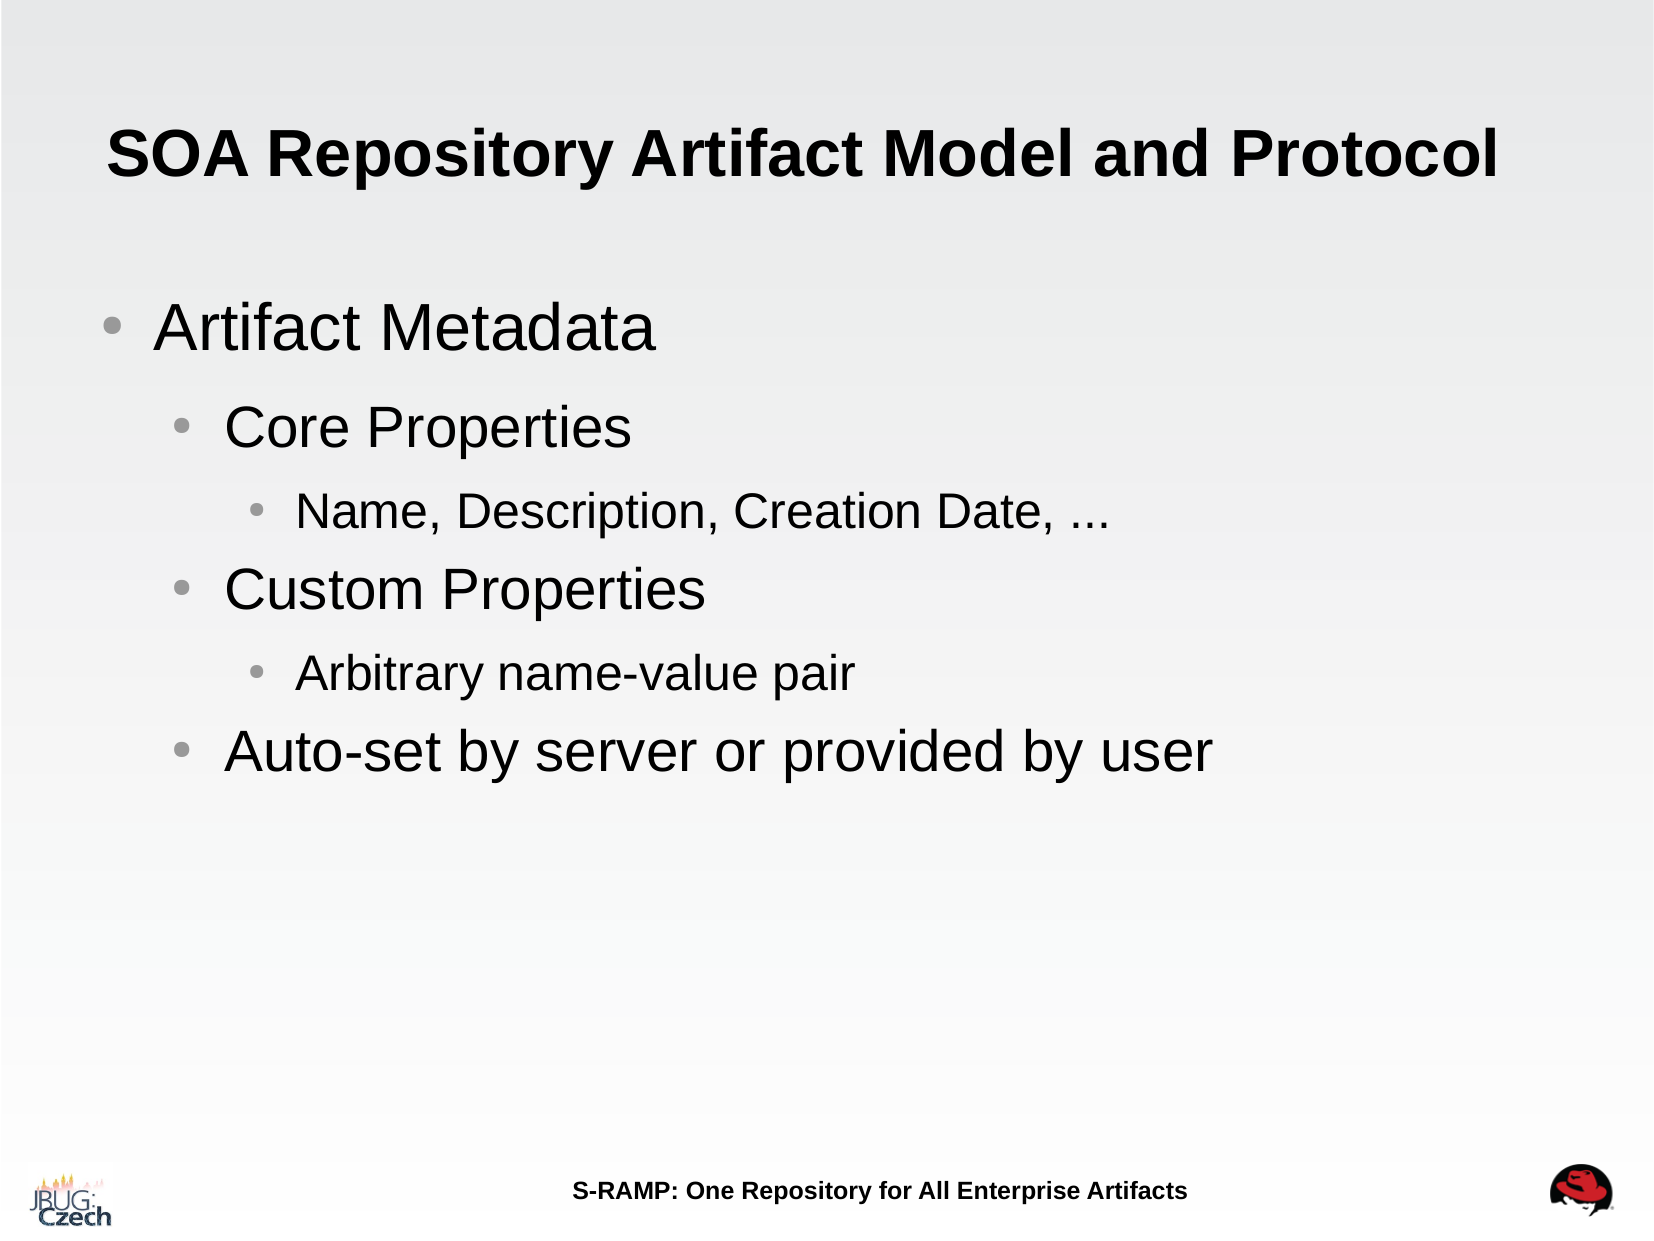

# SOA Repository Artifact Model and Protocol
Artifact Metadata
Core Properties
Name, Description, Creation Date, ...
Custom Properties
Arbitrary name-value pair
Auto-set by server or provided by user